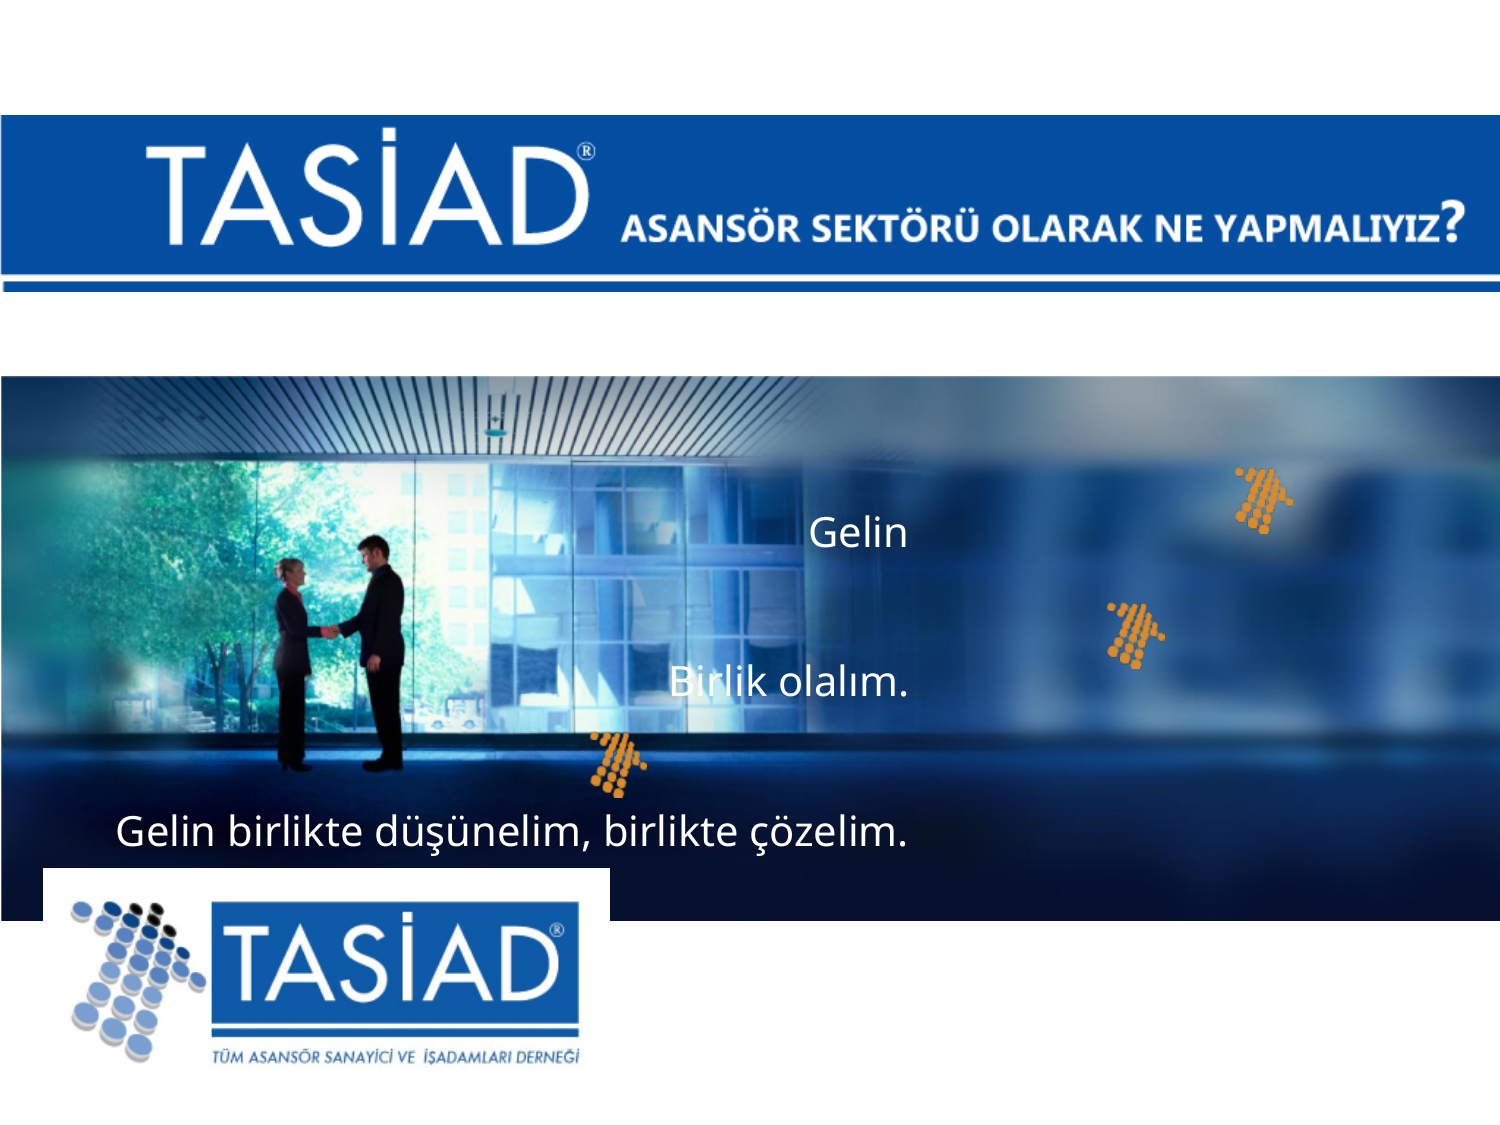

Gelin
Birlik olalım.
Gelin birlikte düşünelim, birlikte çözelim.